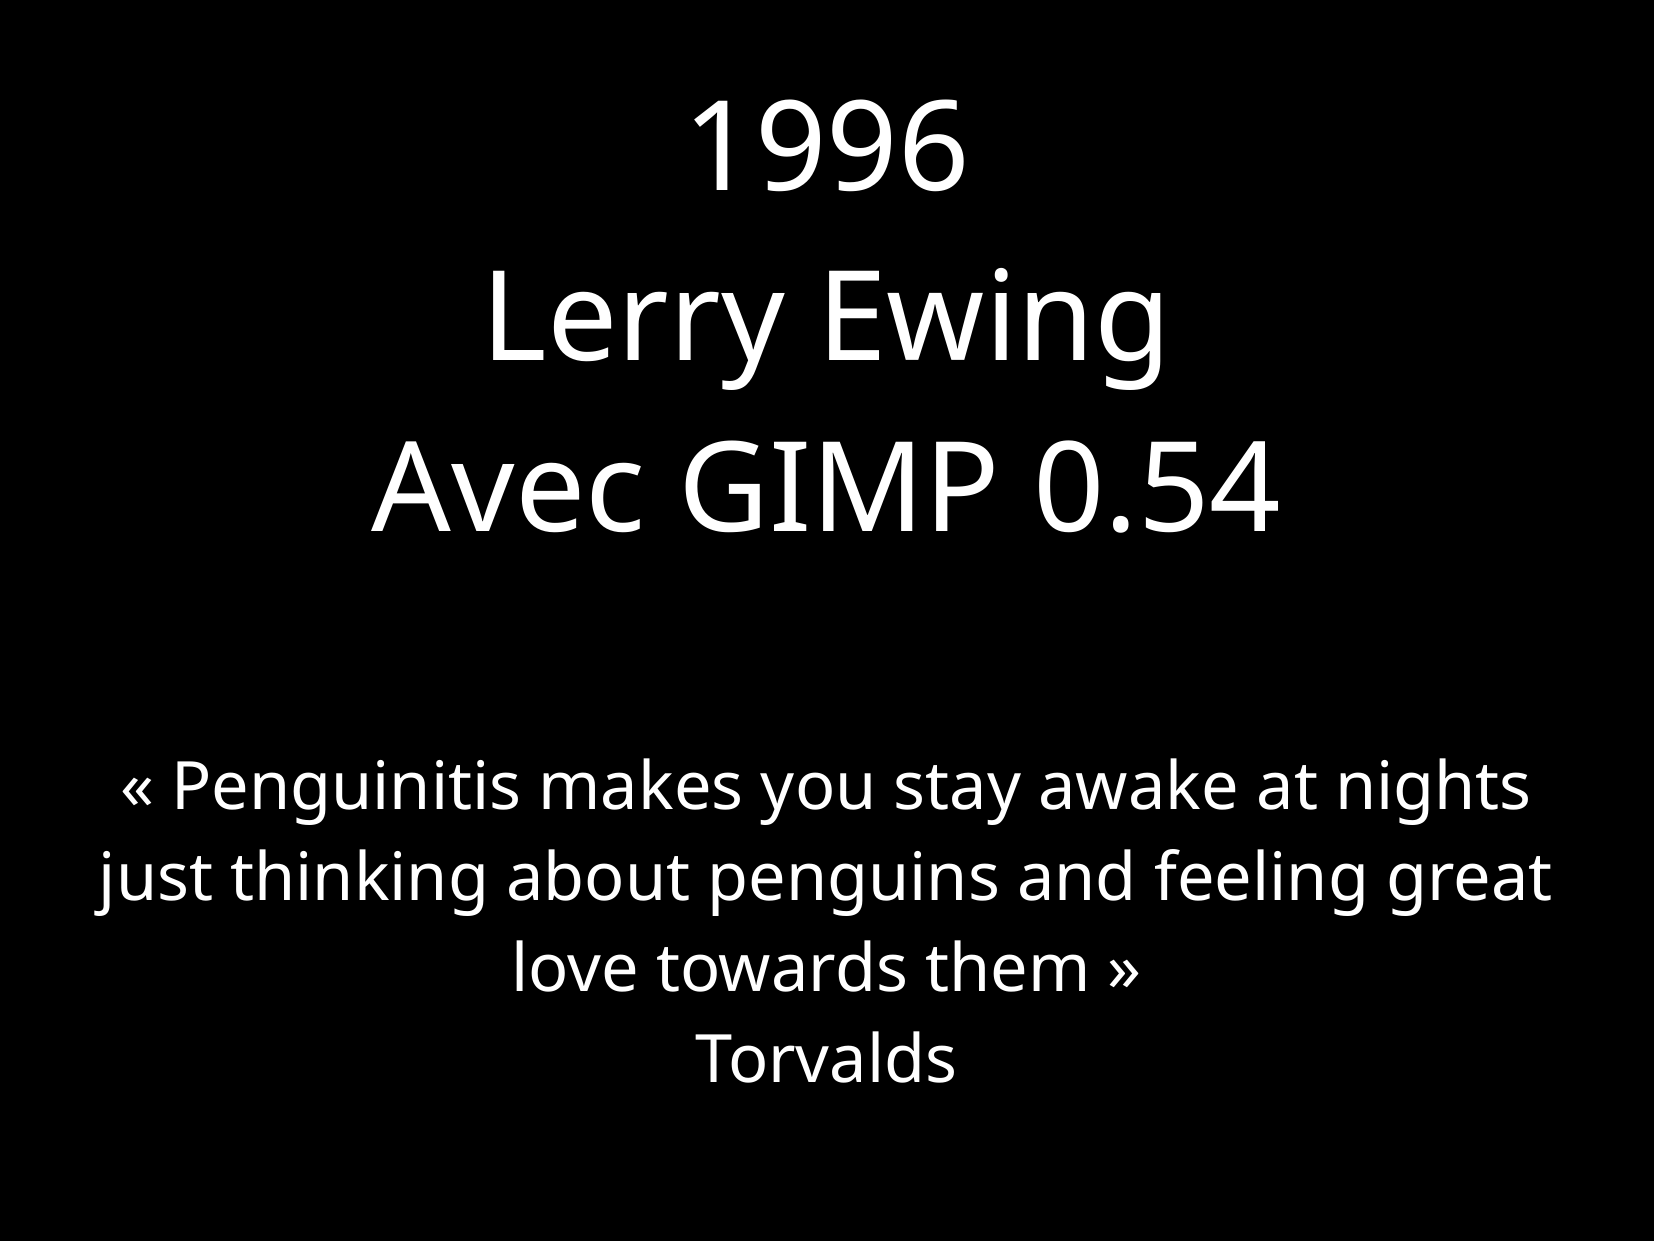

# 1996
Lerry Ewing
Avec GIMP 0.54
« Penguinitis makes you stay awake at nights just thinking about penguins and feeling great love towards them »
Torvalds